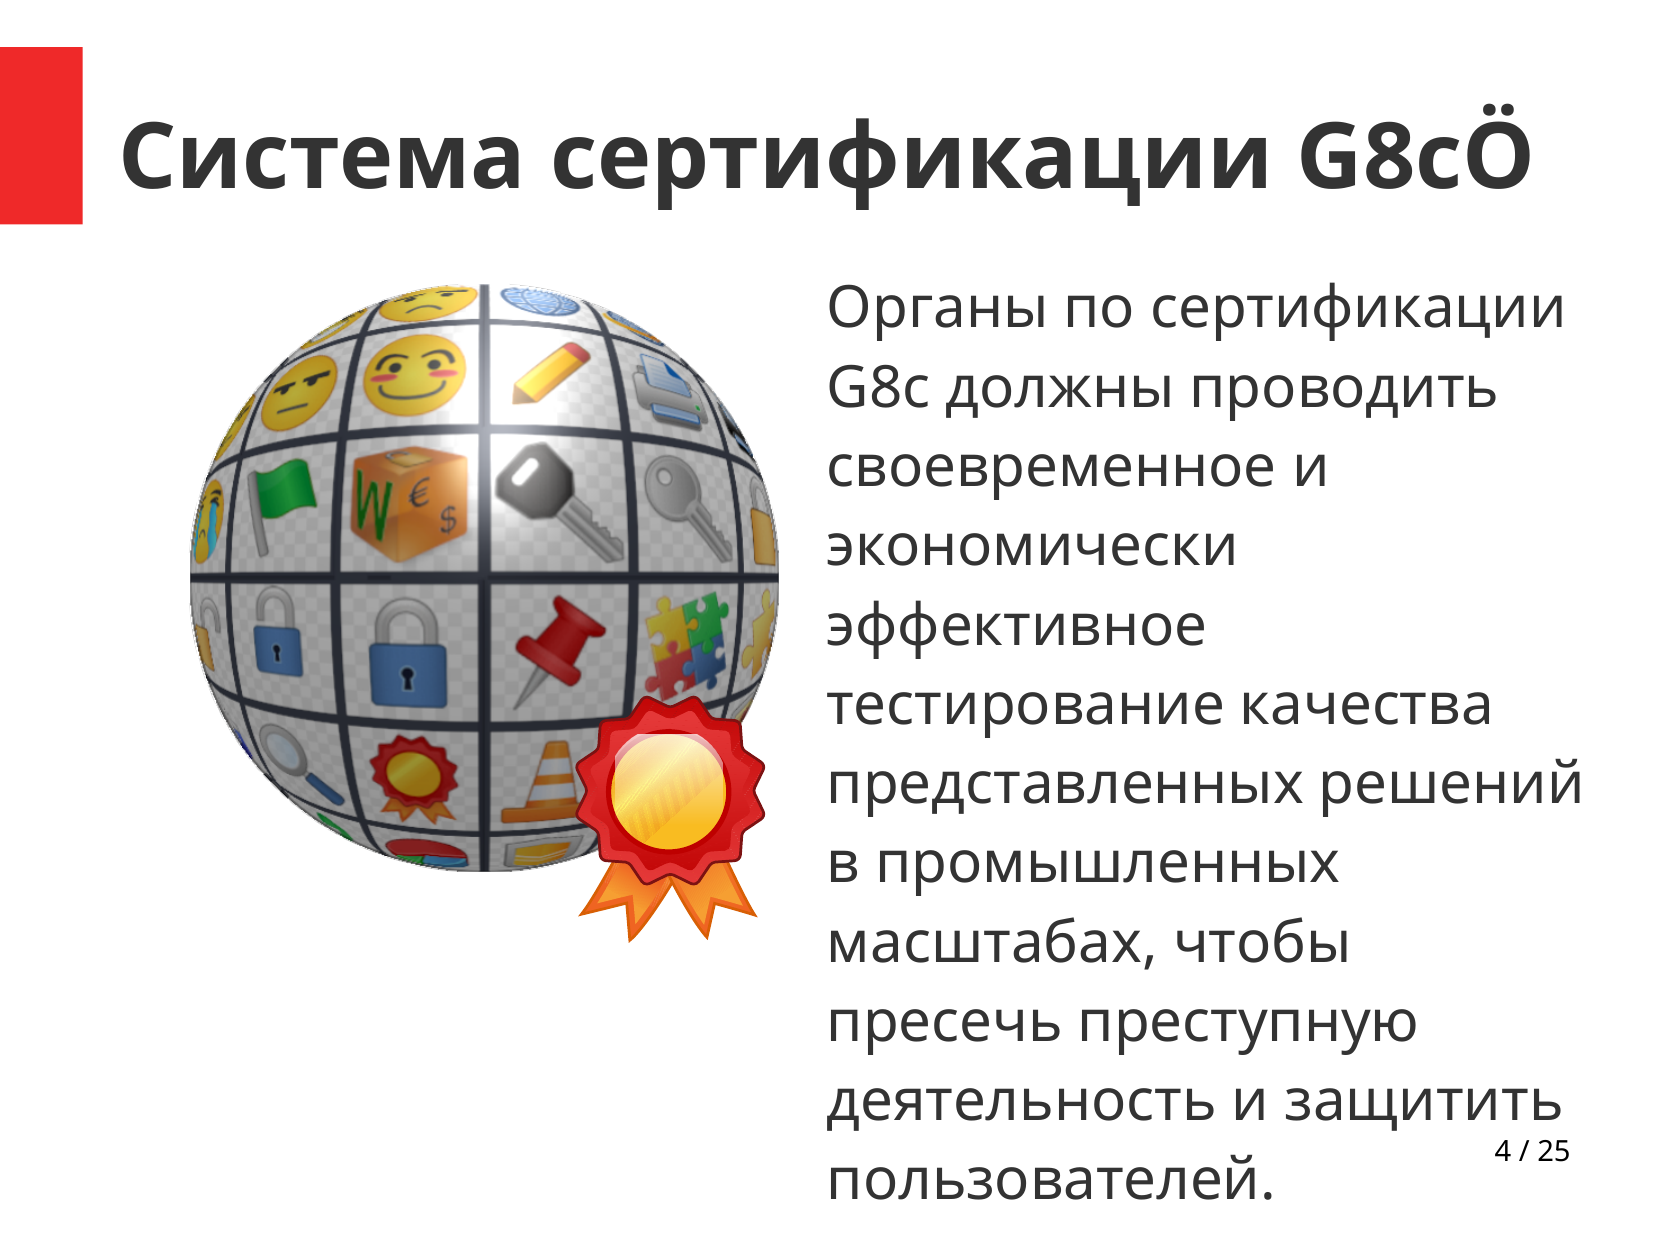

# Система сертификации G8cÖ
Органы по сертификации G8c должны проводить своевременное и экономически эффективное тестирование качества представленных решений в промышленных масштабах, чтобы пресечь преступную деятельность и защитить пользователей.
4